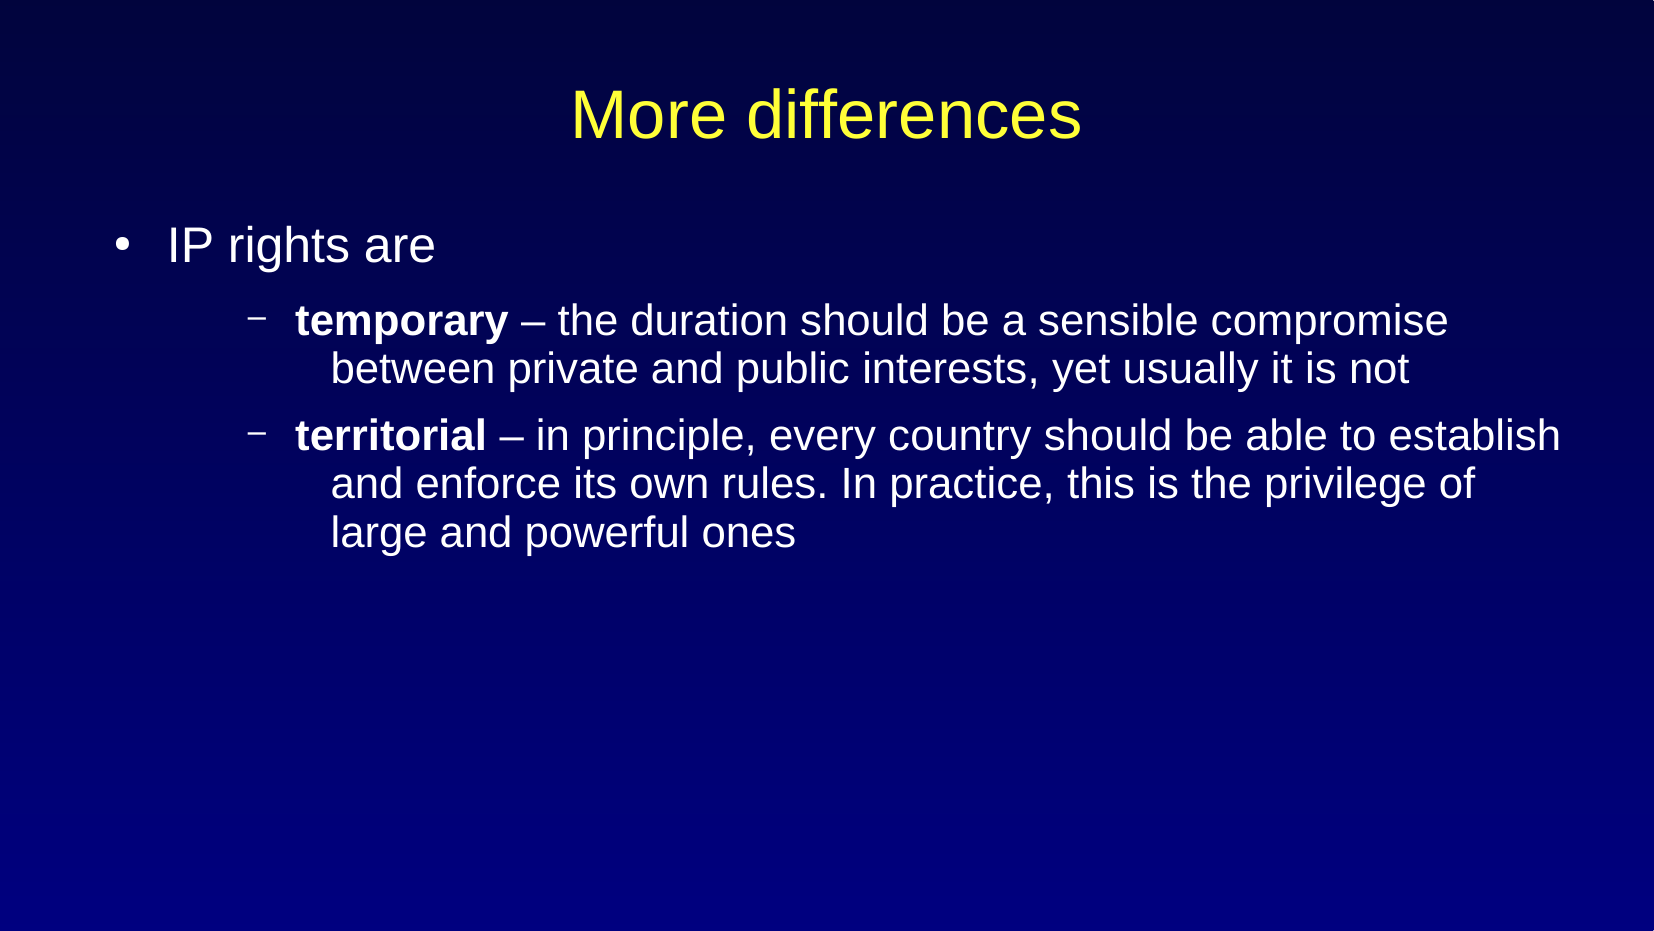

# More differences
IP rights are
temporary – the duration should be a sensible compromise between private and public interests, yet usually it is not
territorial – in principle, every country should be able to establish and enforce its own rules. In practice, this is the privilege of large and powerful ones